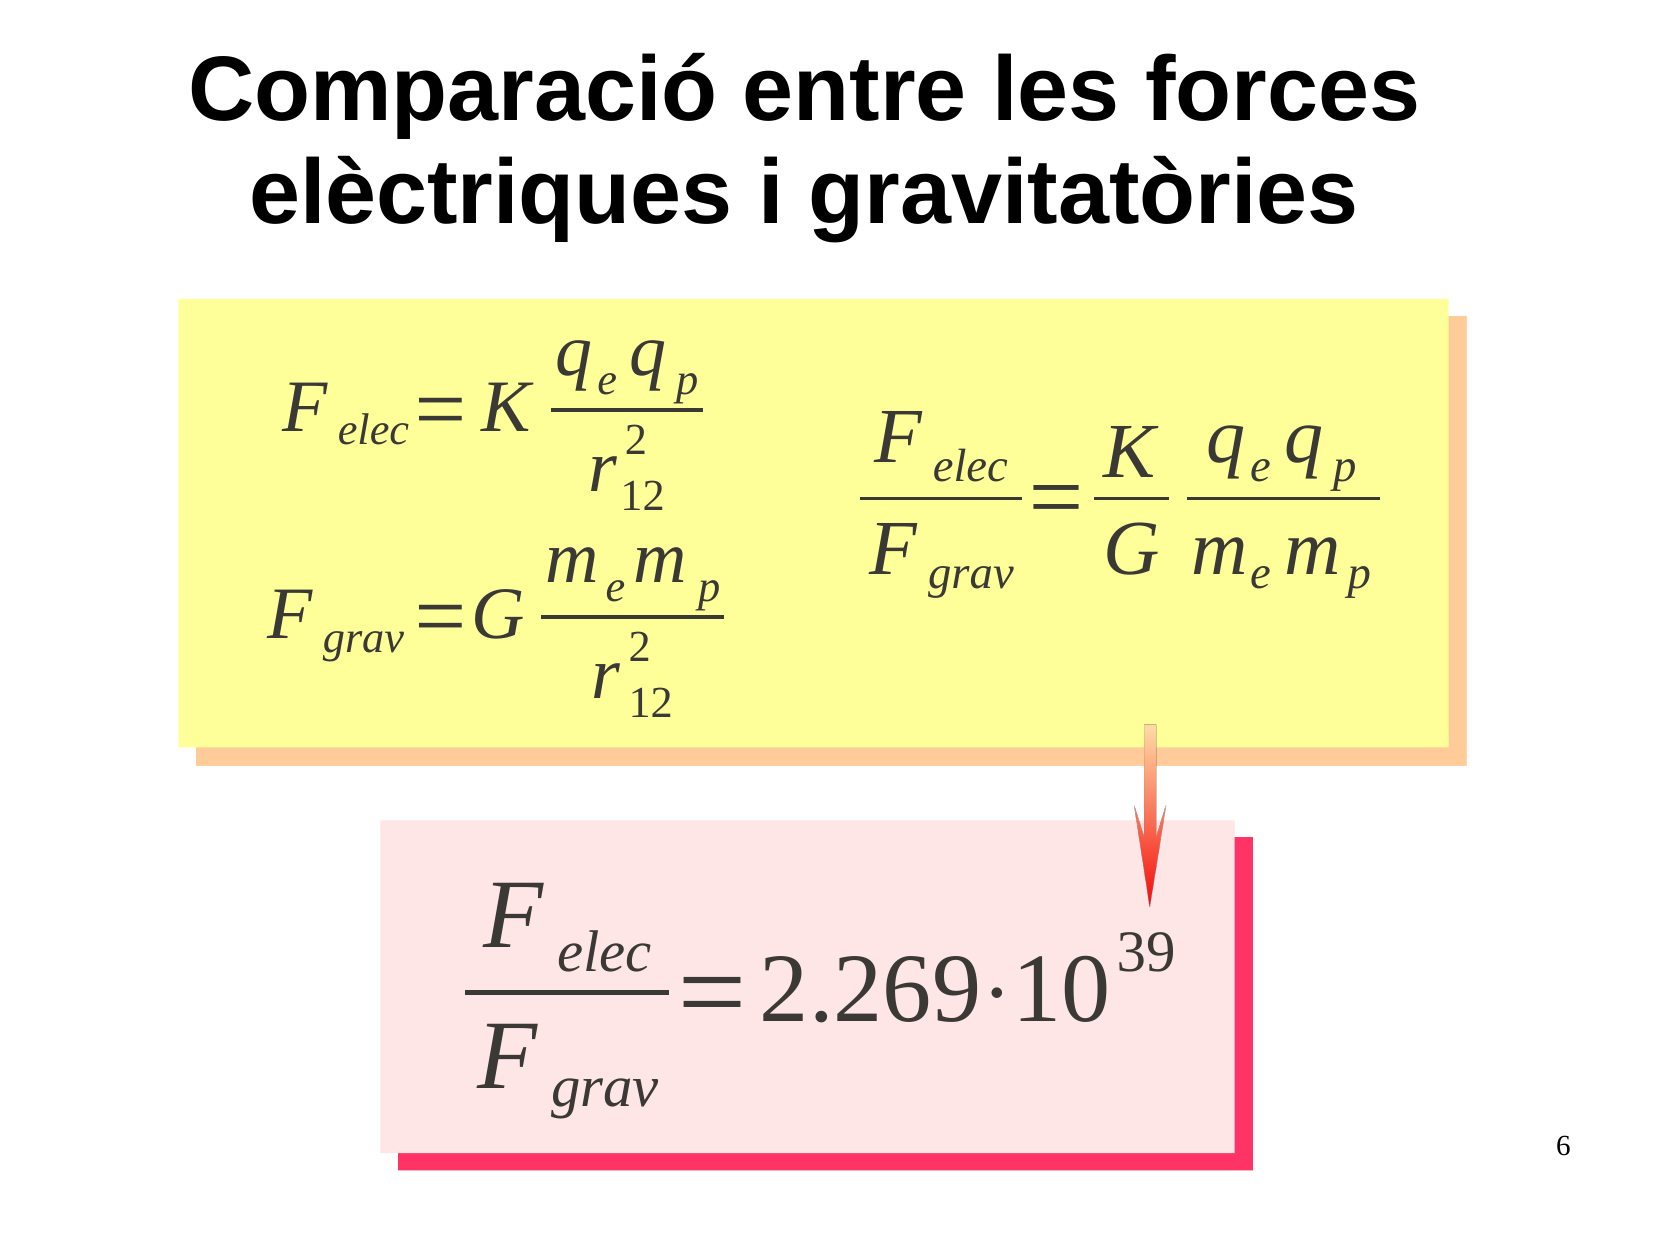

Comparació entre les forces elèctriques i gravitatòries
6